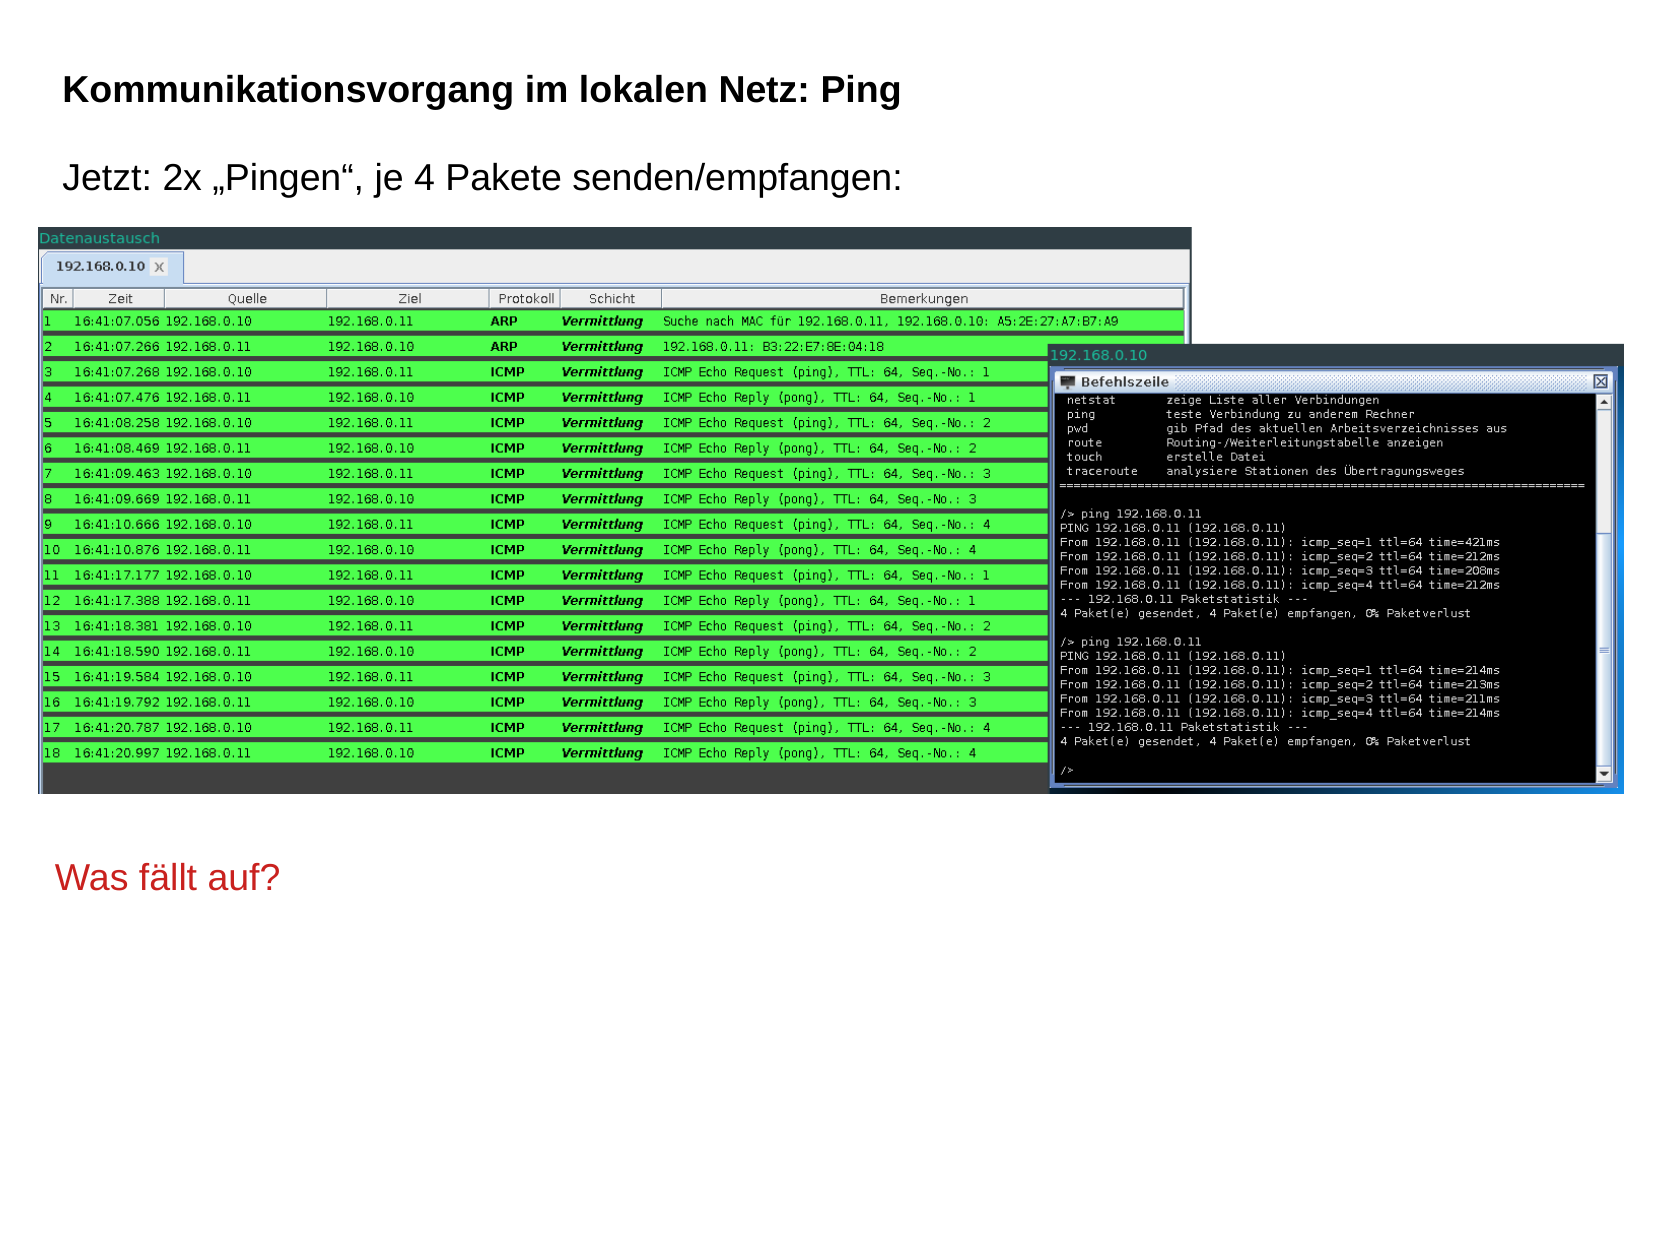

Kommunikationsvorgang im lokalen Netz: Ping
Jetzt: 2x „Pingen“, je 4 Pakete senden/empfangen:
Was fällt auf?